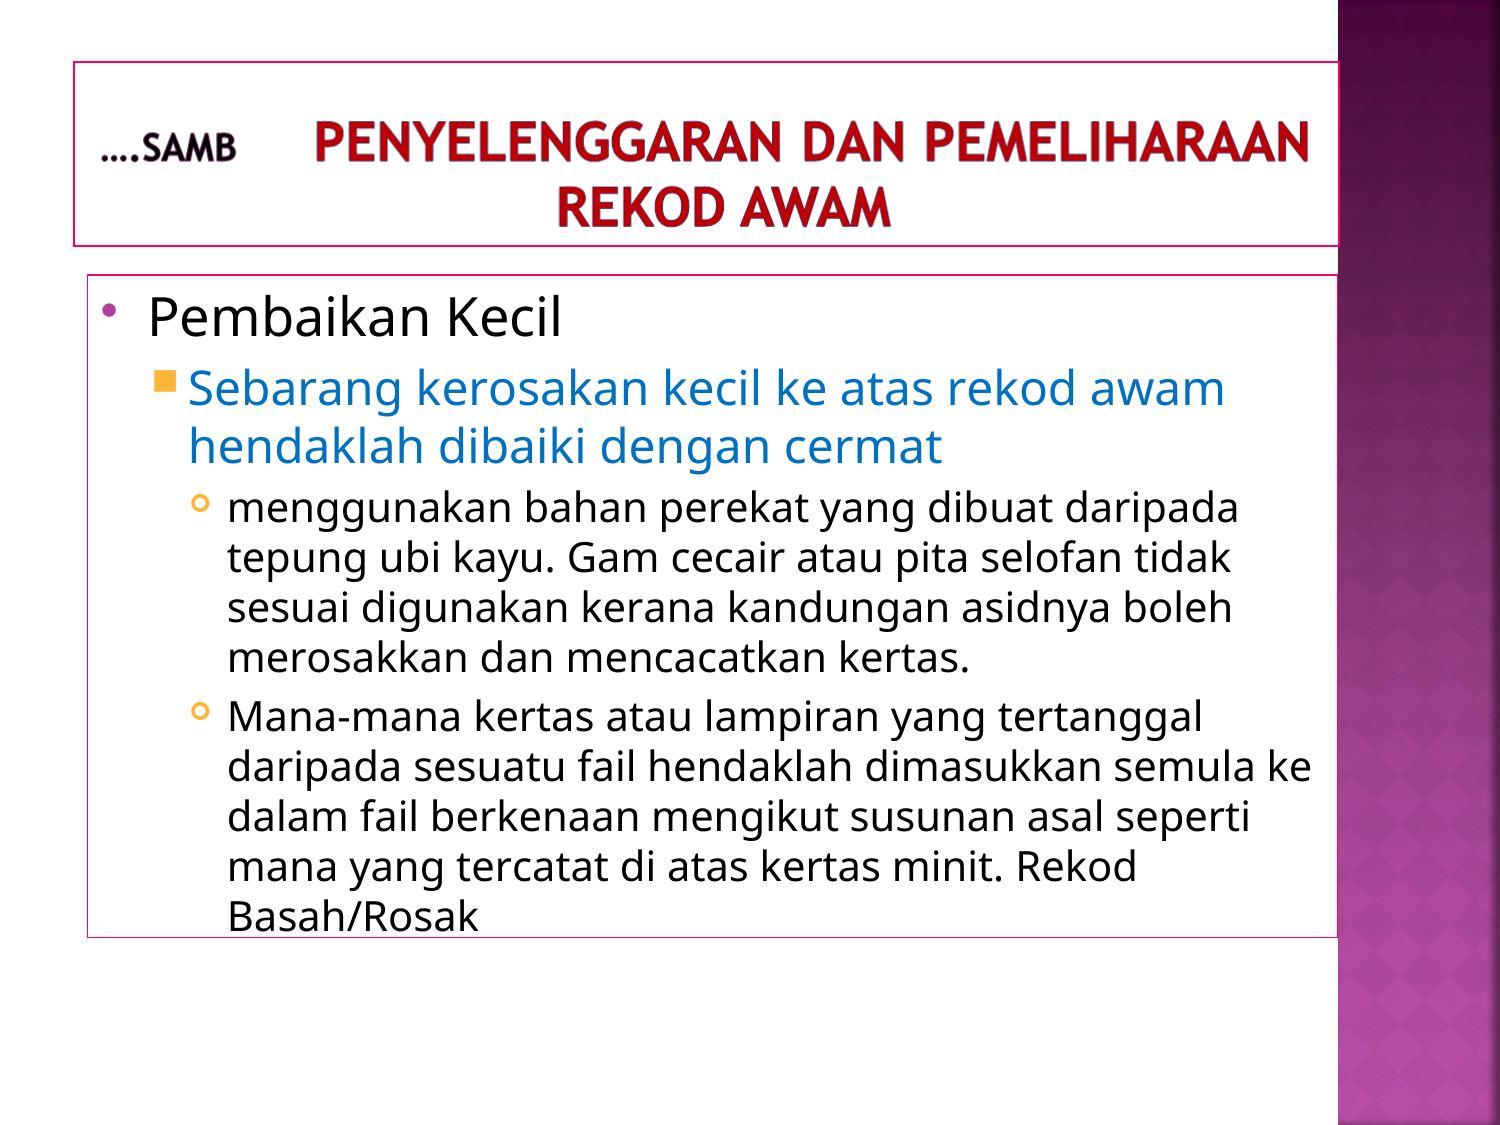

# Pembaikan Kecil
Sebarang kerosakan kecil ke atas rekod awam hendaklah dibaiki dengan cermat
menggunakan bahan perekat yang dibuat daripada tepung ubi kayu. Gam cecair atau pita selofan tidak sesuai digunakan kerana kandungan asidnya boleh merosakkan dan mencacatkan kertas.
Mana-mana kertas atau lampiran yang tertanggal daripada sesuatu fail hendaklah dimasukkan semula ke dalam fail berkenaan mengikut susunan asal seperti mana yang tercatat di atas kertas minit. Rekod Basah/Rosak